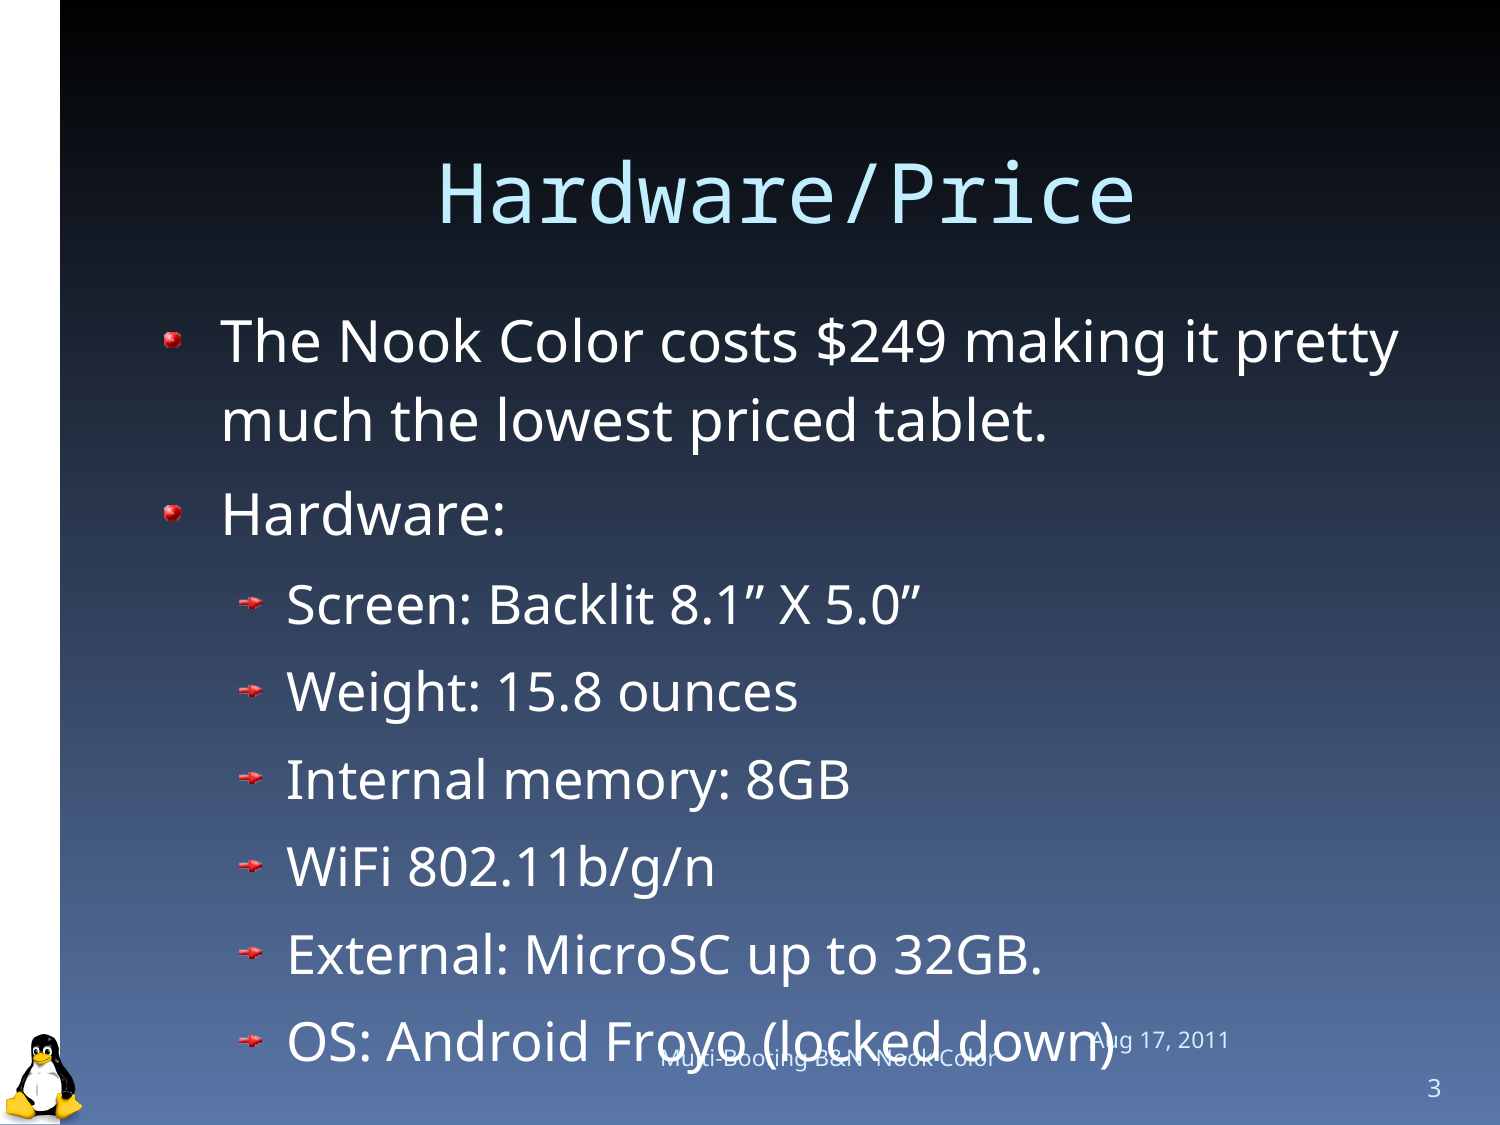

# Hardware/Price
The Nook Color costs $249 making it pretty much the lowest priced tablet.
Hardware:
Screen: Backlit 8.1” X 5.0”
Weight: 15.8 ounces
Internal memory: 8GB
WiFi 802.11b/g/n
External: MicroSC up to 32GB.
OS: Android Froyo (locked down)
Feb 20, 2009
3